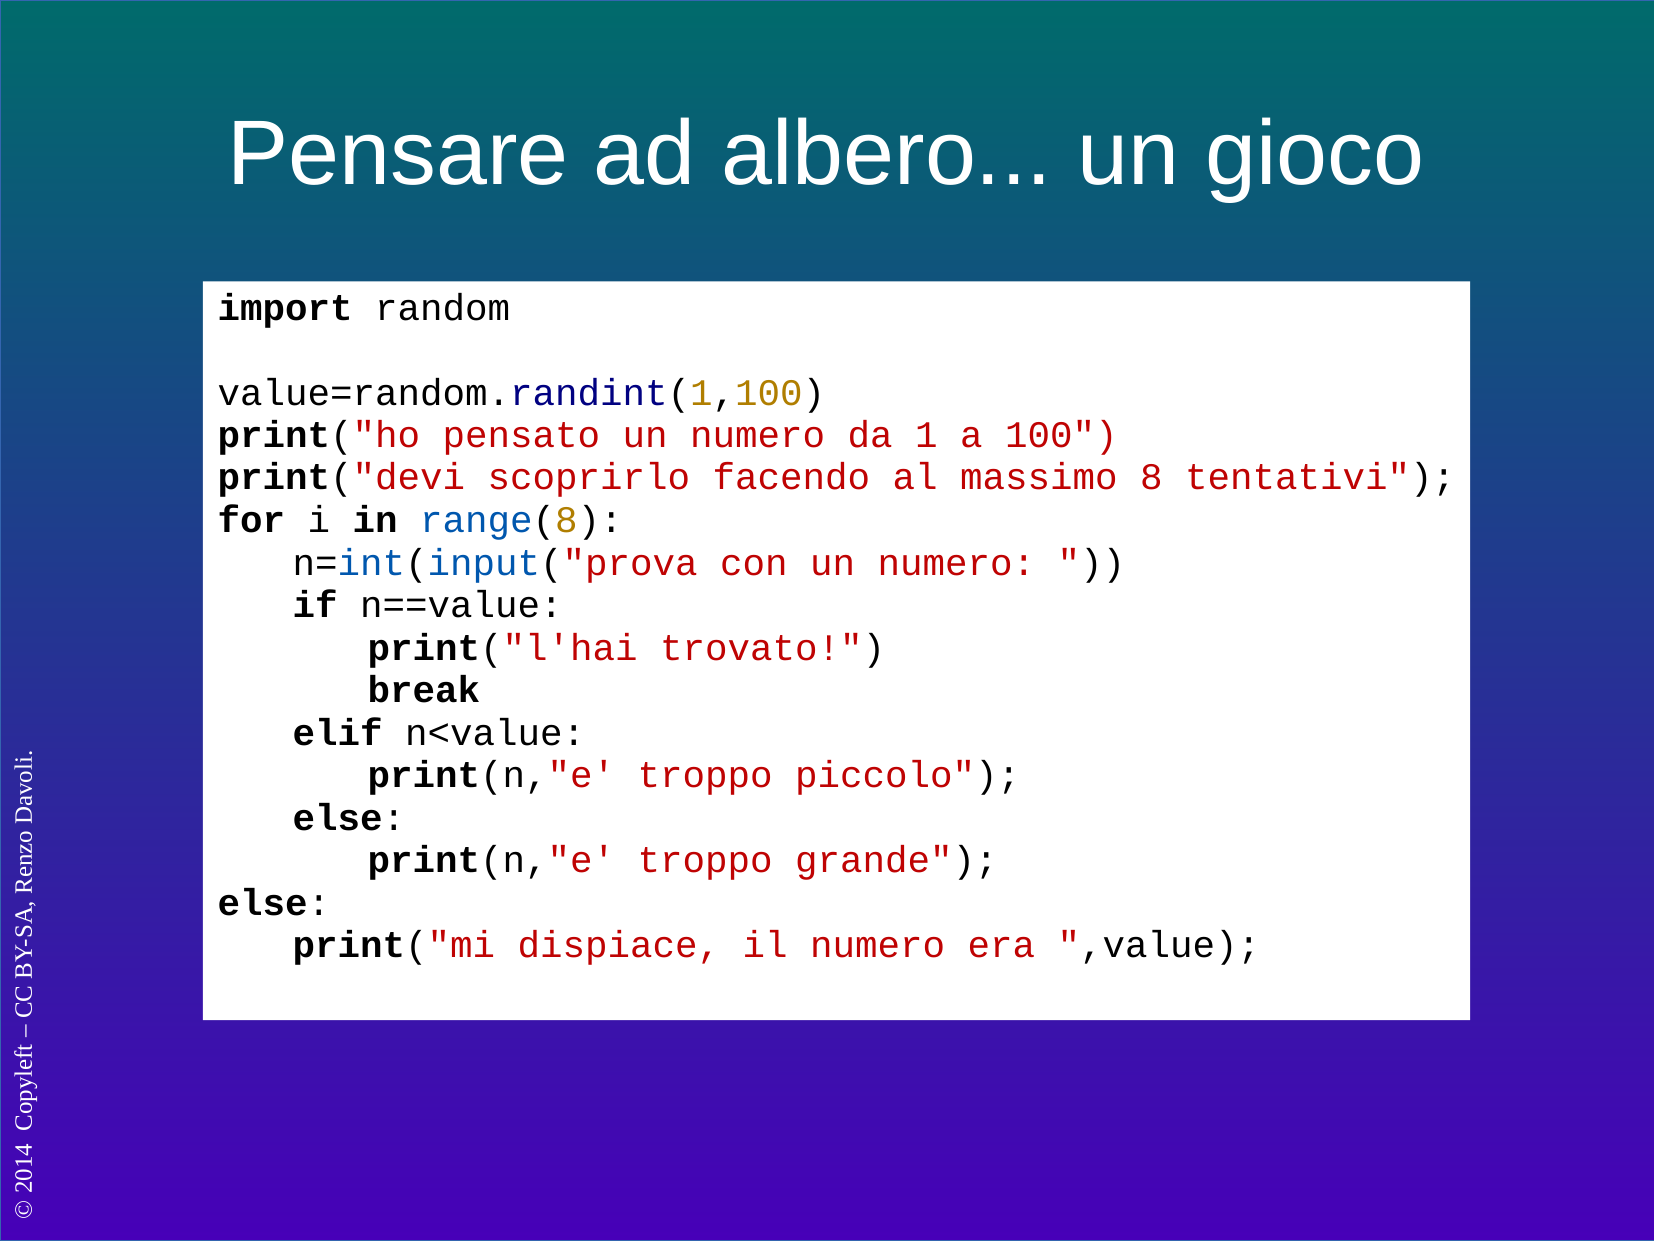

# Pensare ad albero... un gioco
import random
value=random.randint(1,100)
print("ho pensato un numero da 1 a 100")
print("devi scoprirlo facendo al massimo 8 tentativi");
for i in range(8):
	n=int(input("prova con un numero: "))
	if n==value:
		print("l'hai trovato!")
		break
	elif n<value:
		print(n,"e' troppo piccolo");
	else:
		print(n,"e' troppo grande");
else:
	print("mi dispiace, il numero era ",value);